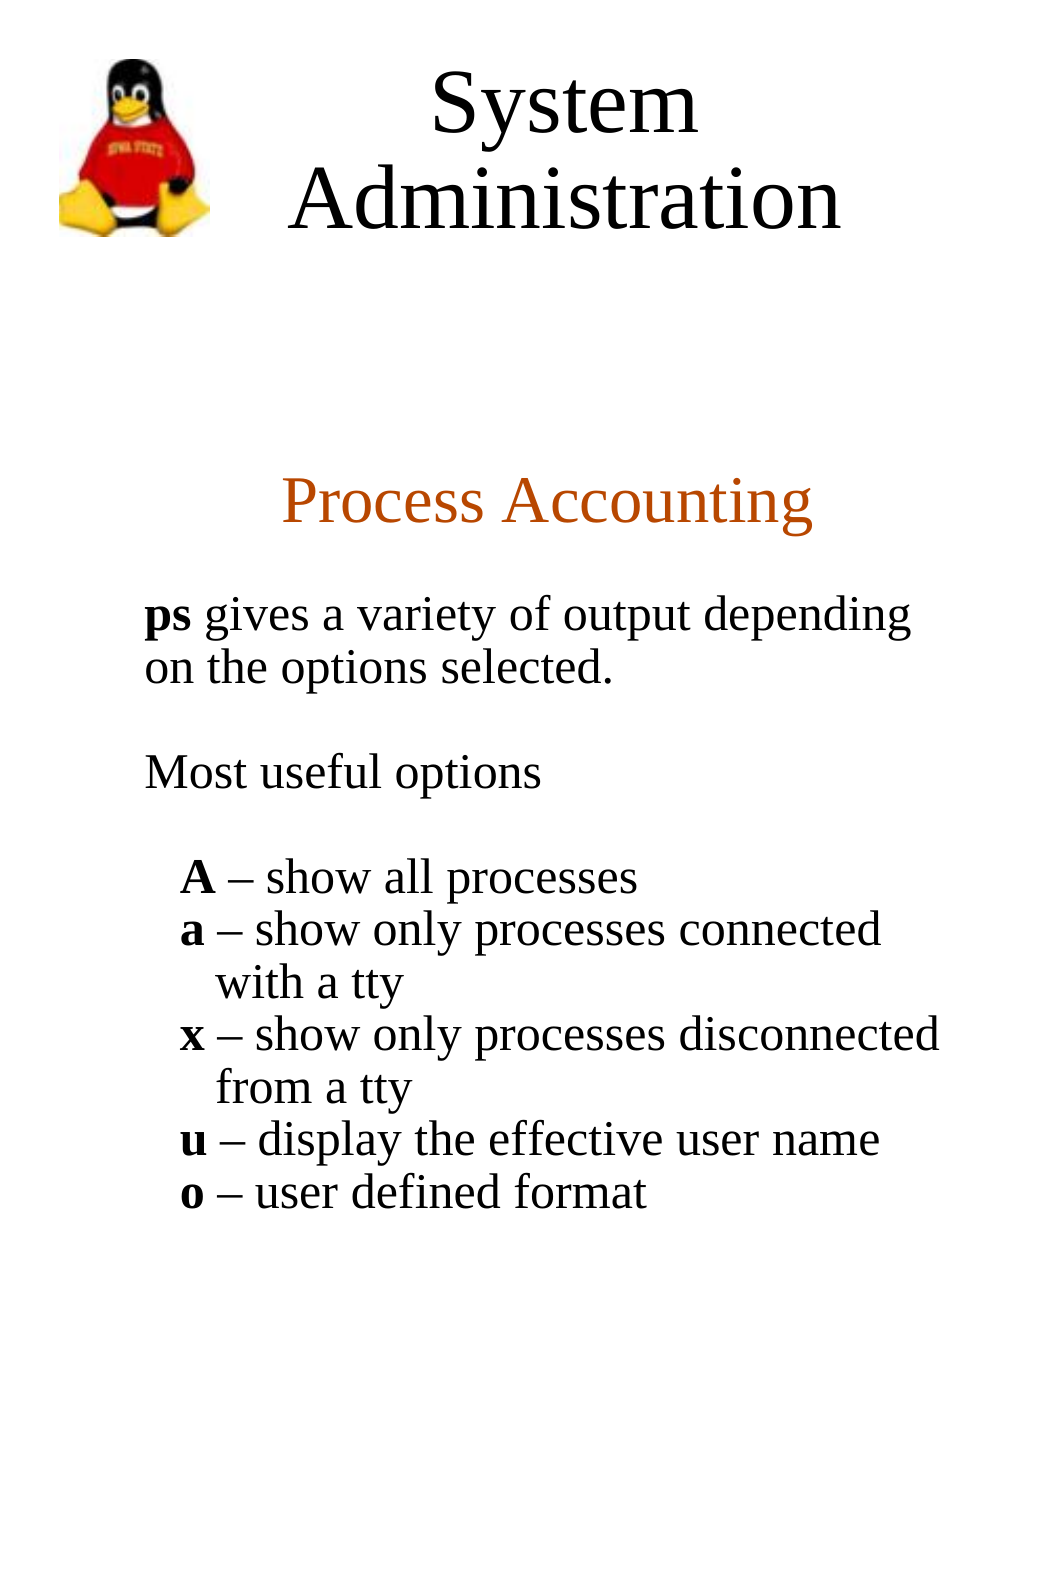

# System Administration
Process Accounting
ps gives a variety of output depending on the options selected.
Most useful options
A – show all processes
a – show only processes connected with a tty
x – show only processes disconnected from a tty
u – display the effective user name
o – user defined format